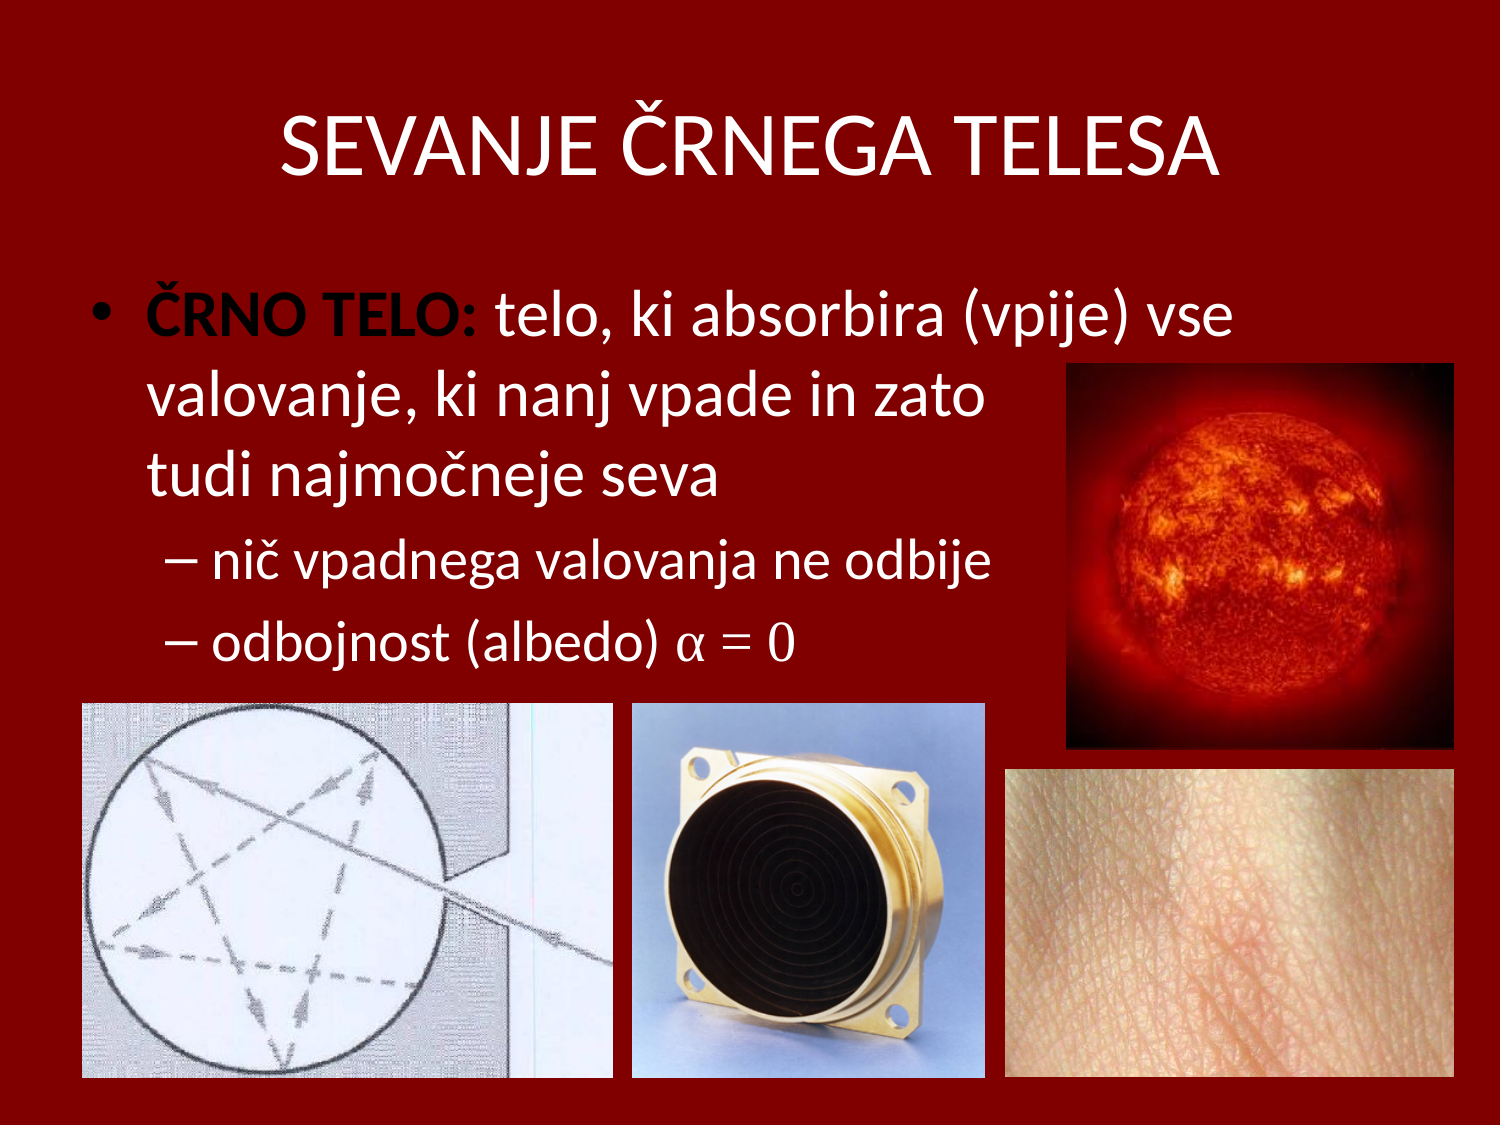

# SEVANJE ČRNEGA TELESA
ČRNO TELO: telo, ki absorbira (vpije) vse valovanje, ki nanj vpade in zato tudi najmočneje seva
nič vpadnega valovanja ne odbije
odbojnost (albedo) α = 0